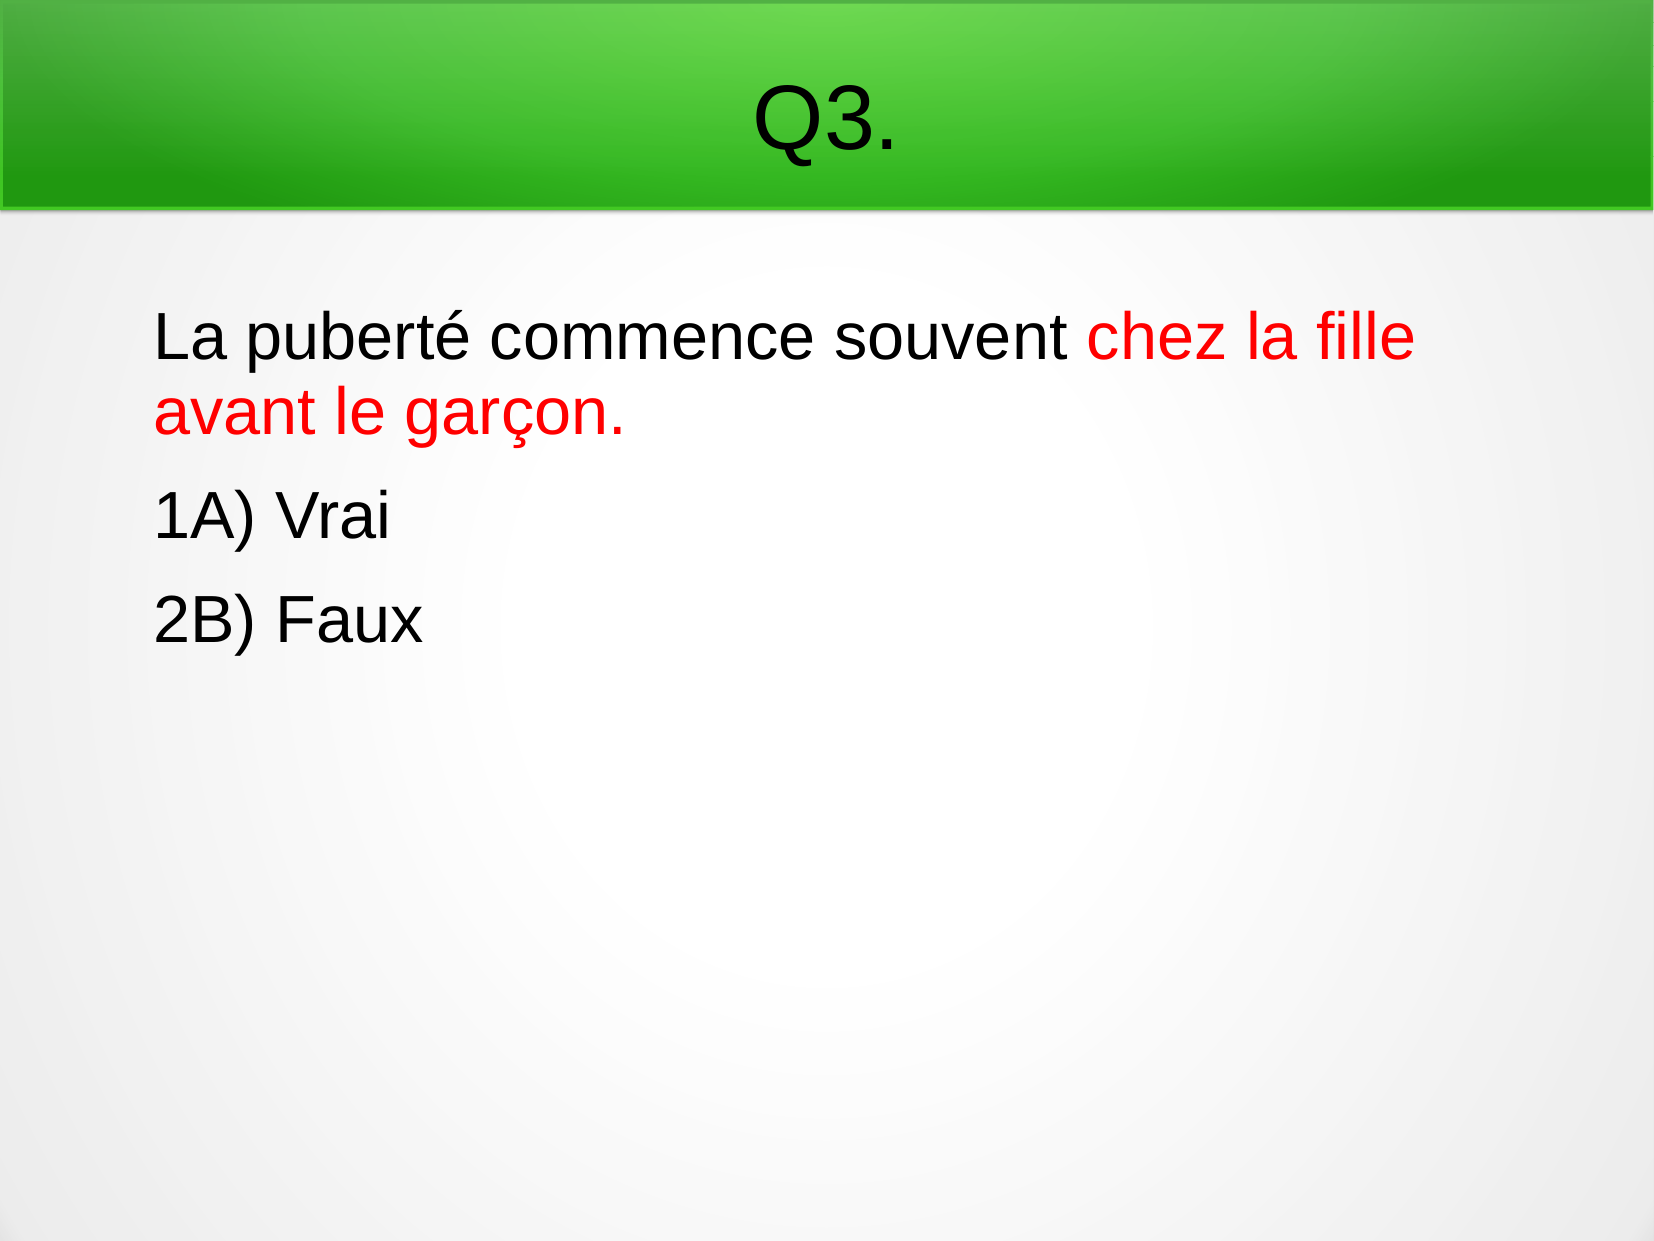

# Q3.
La puberté commence souvent chez la fille avant le garçon.
1A) Vrai
2B) Faux